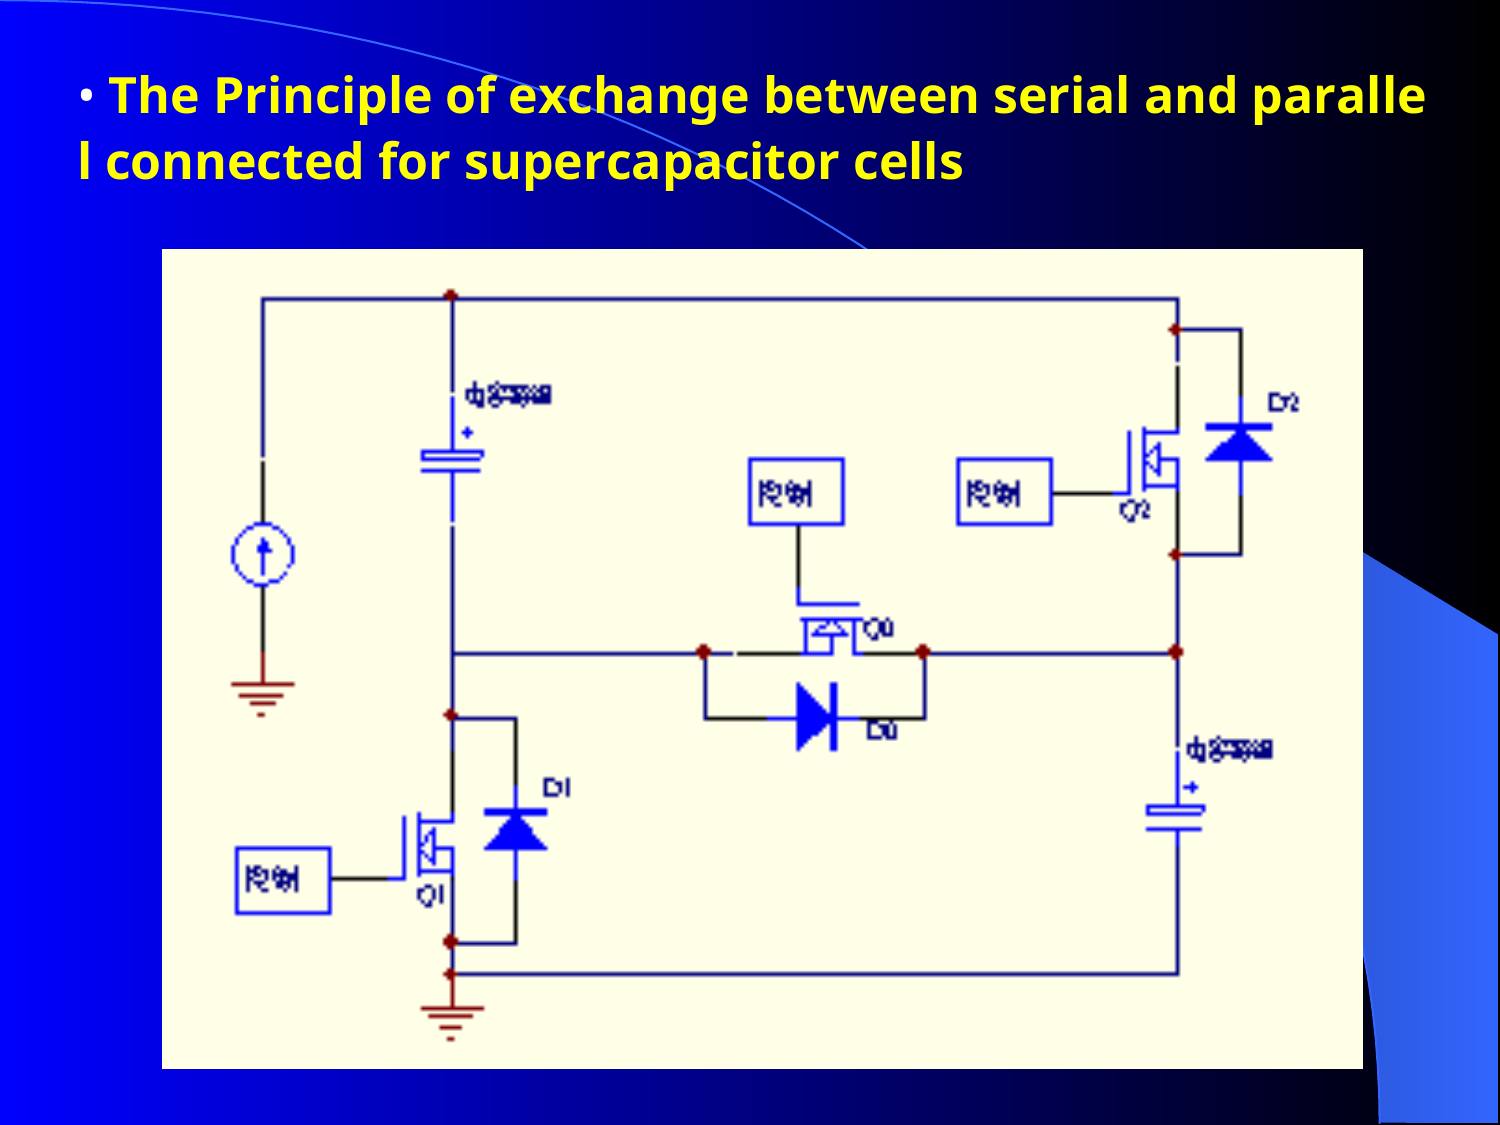

The Principle of exchange between serial and parallel connected for supercapacitor cells